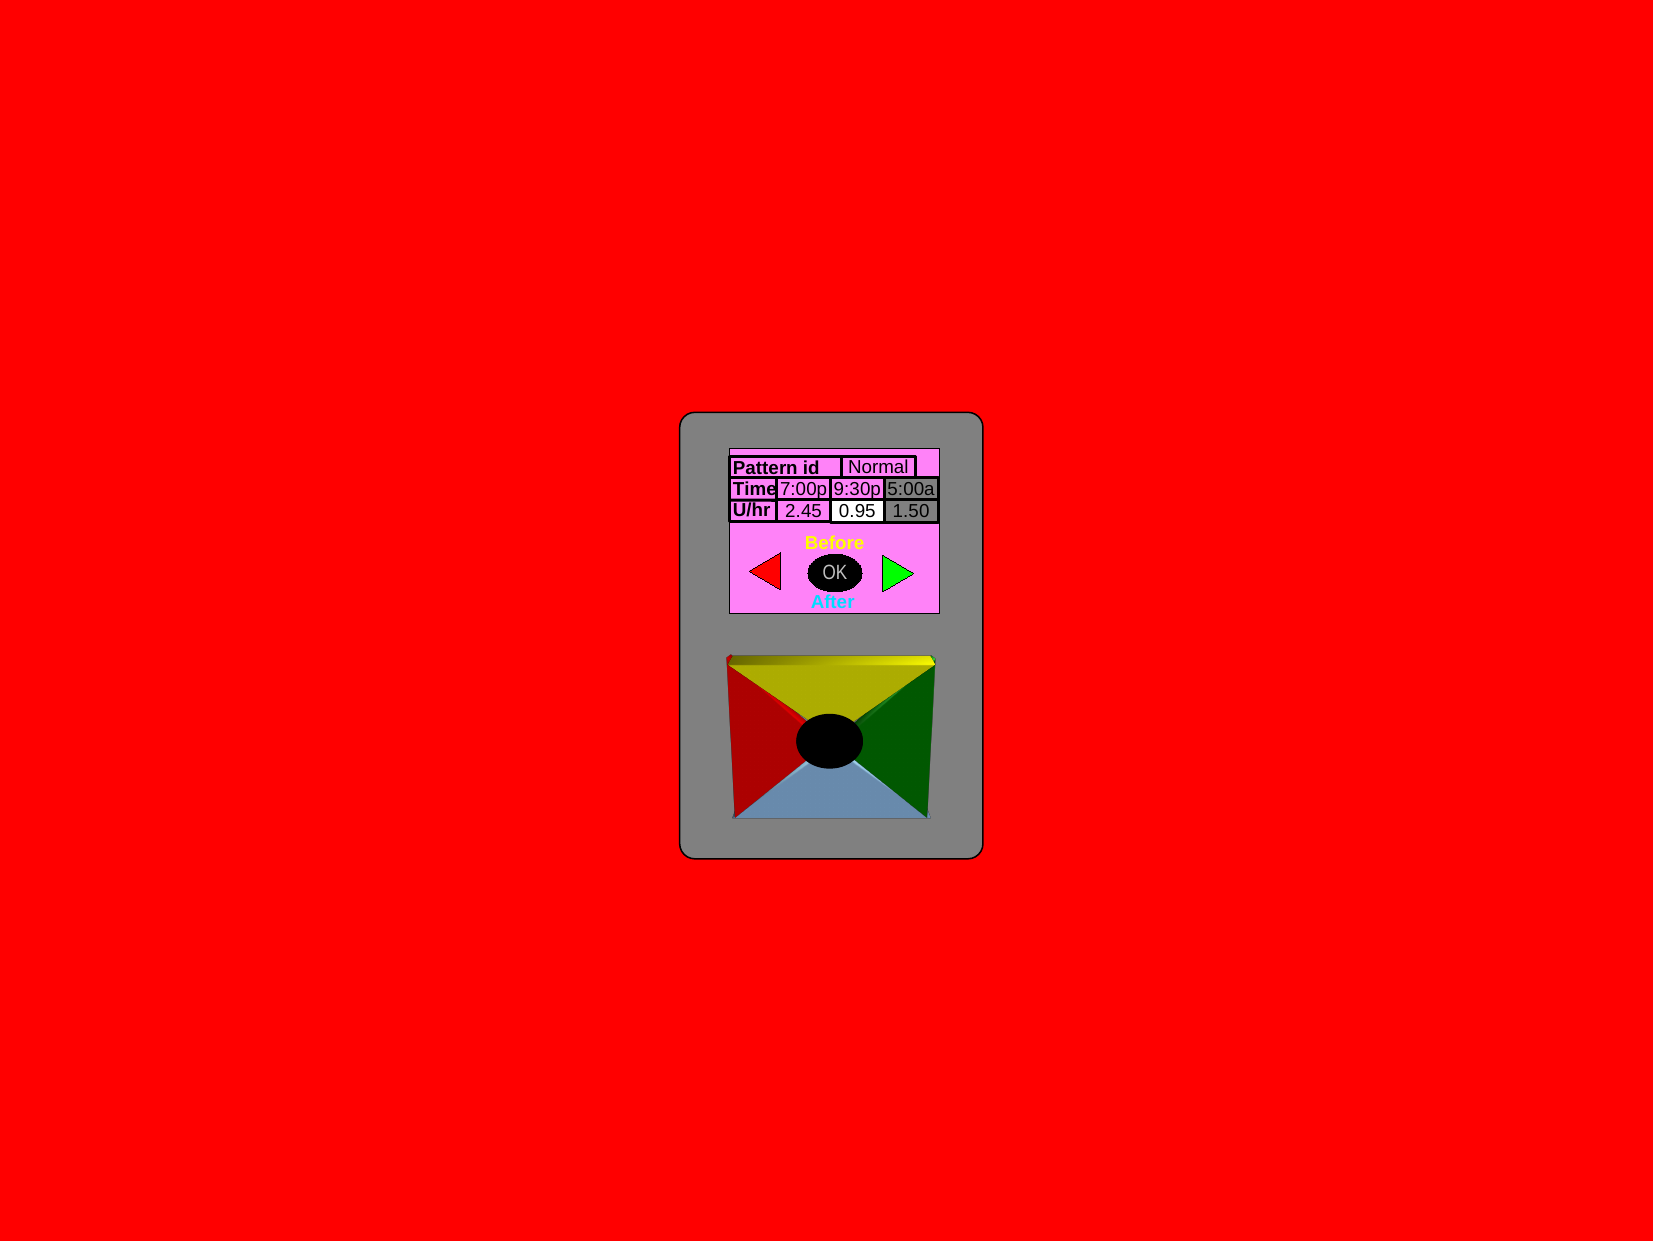

Pattern id
Time
U/hr
Normal
7:00p
9:30p
5:00a
2.45
0.95
1.50
Before
OK
After